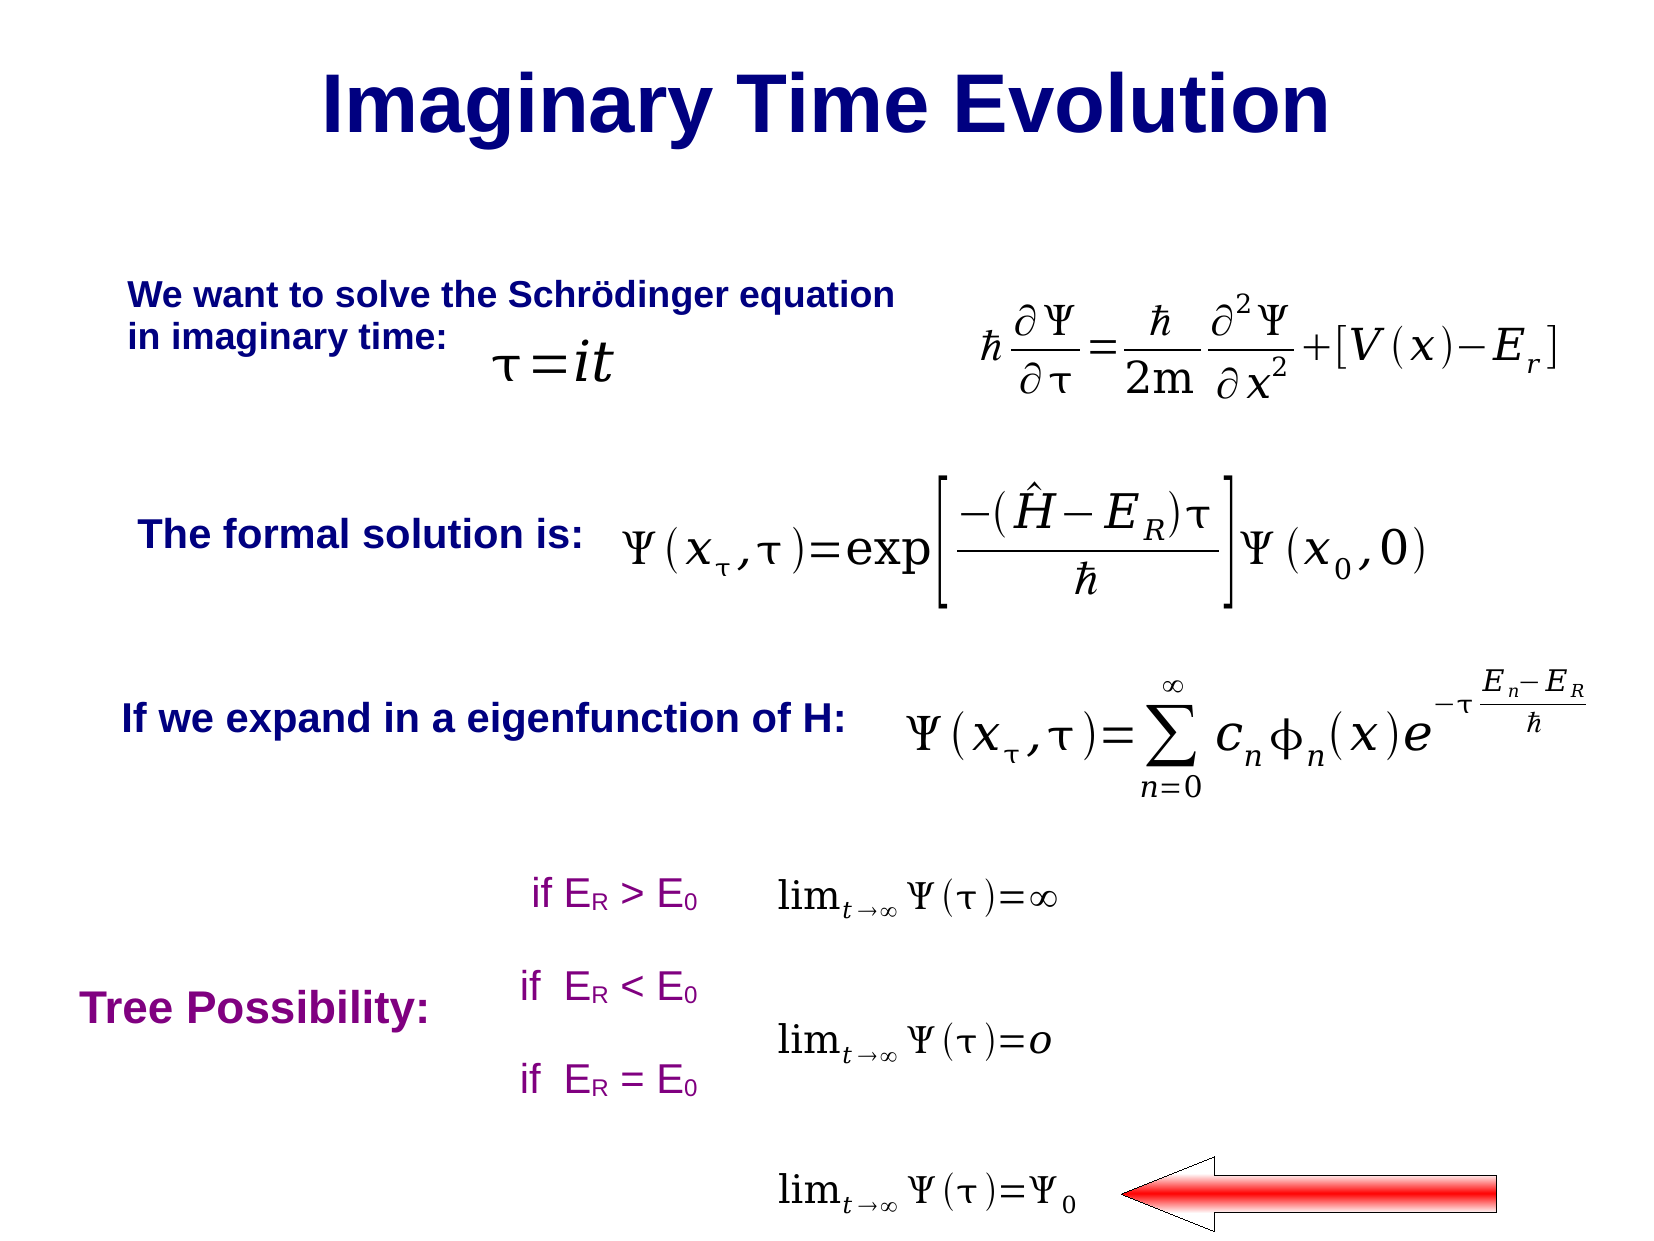

# Imaginary Time Evolution
We want to solve the Schrödinger equation
in imaginary time:
The formal solution is:
If we expand in a eigenfunction of H:
 if ER > E0
if ER < E0
if ER = E0
Tree Possibility: